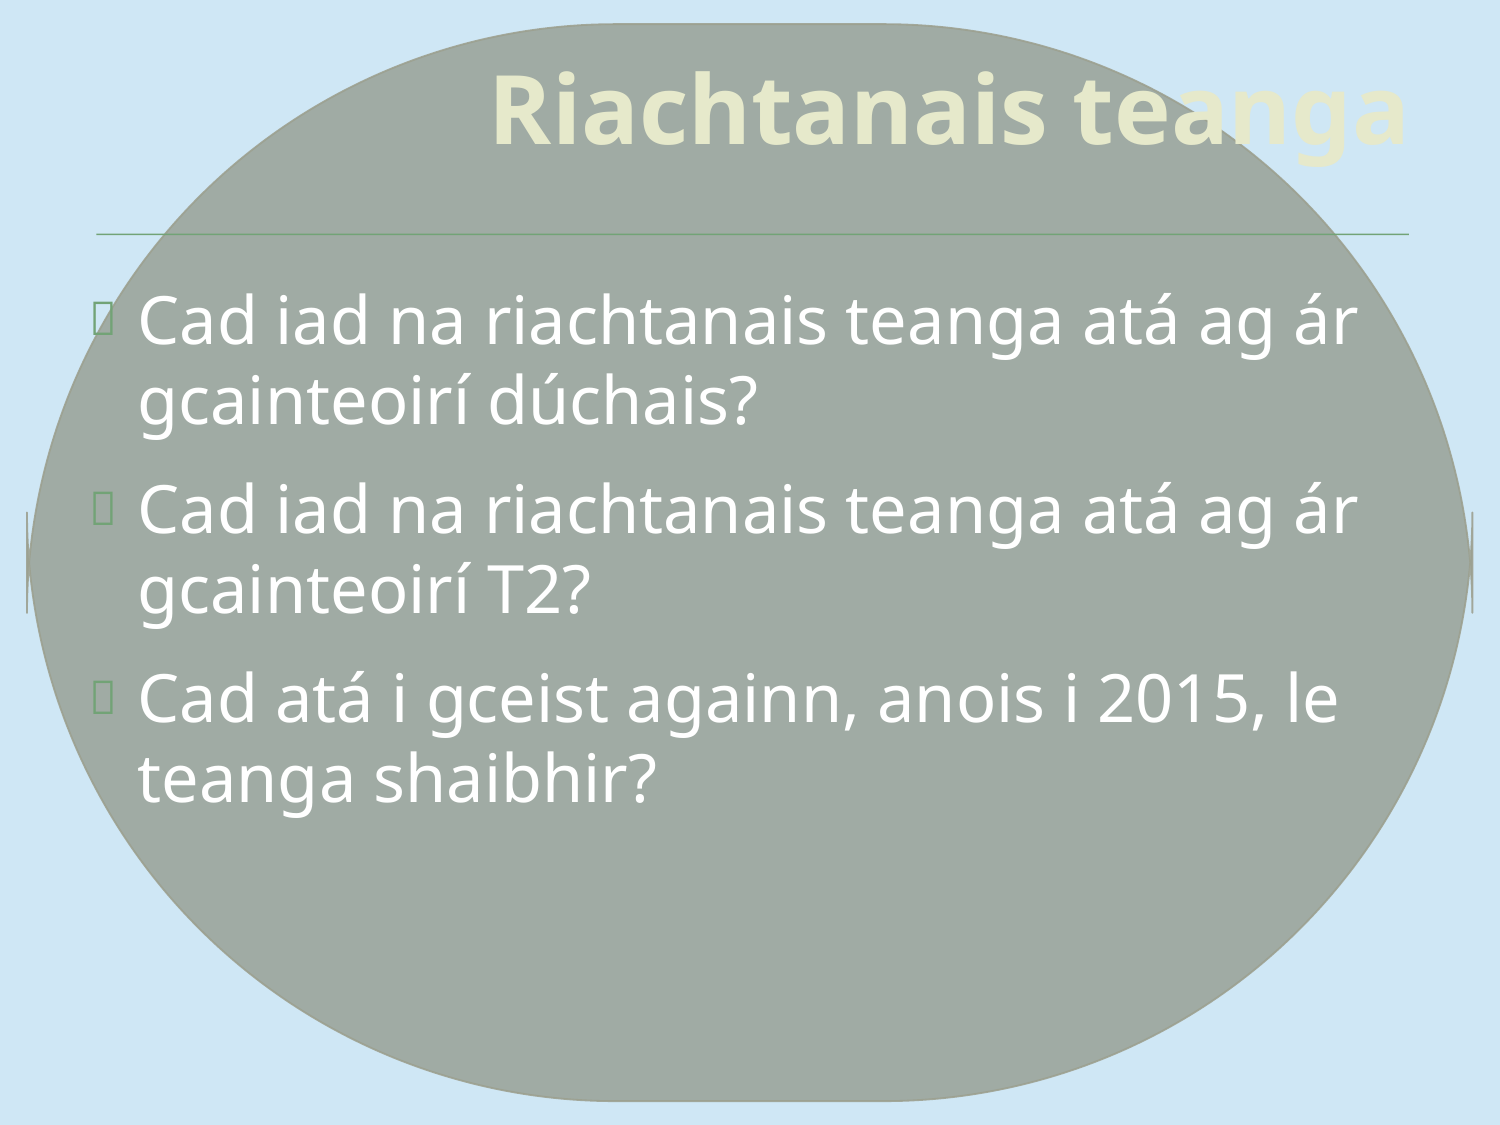

# Riachtanais teanga
Cad iad na riachtanais teanga atá ag ár gcainteoirí dúchais?
Cad iad na riachtanais teanga atá ag ár gcainteoirí T2?
Cad atá i gceist againn, anois i 2015, le teanga shaibhir?